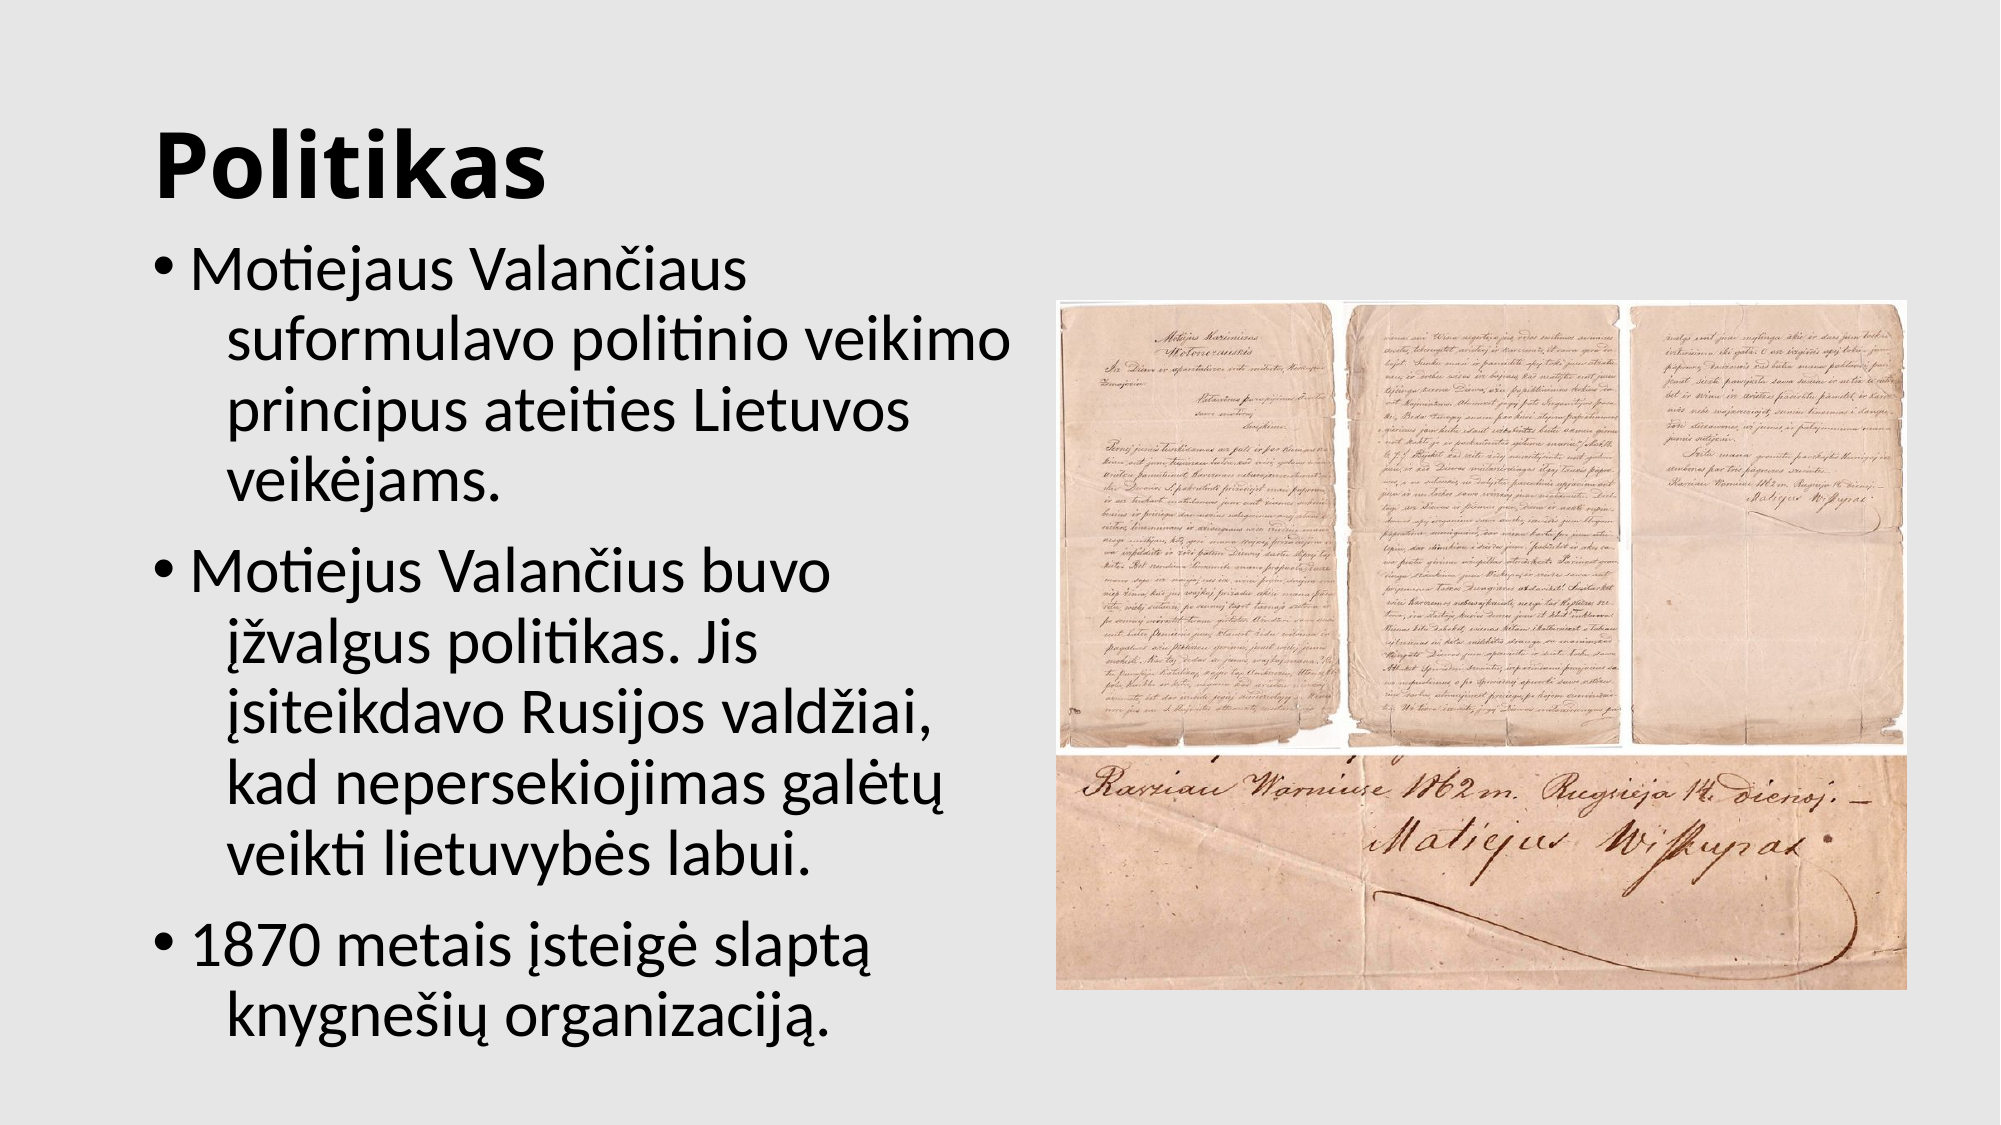

# Politikas
Motiejaus Valančiaus suformulavo politinio veikimo principus ateities Lietuvos veikėjams.
Motiejus Valančius buvo įžvalgus politikas. Jis įsiteikdavo Rusijos valdžiai, kad nepersekiojimas galėtų veikti lietuvybės labui.
1870 metais įsteigė slaptą knygnešių organizaciją.